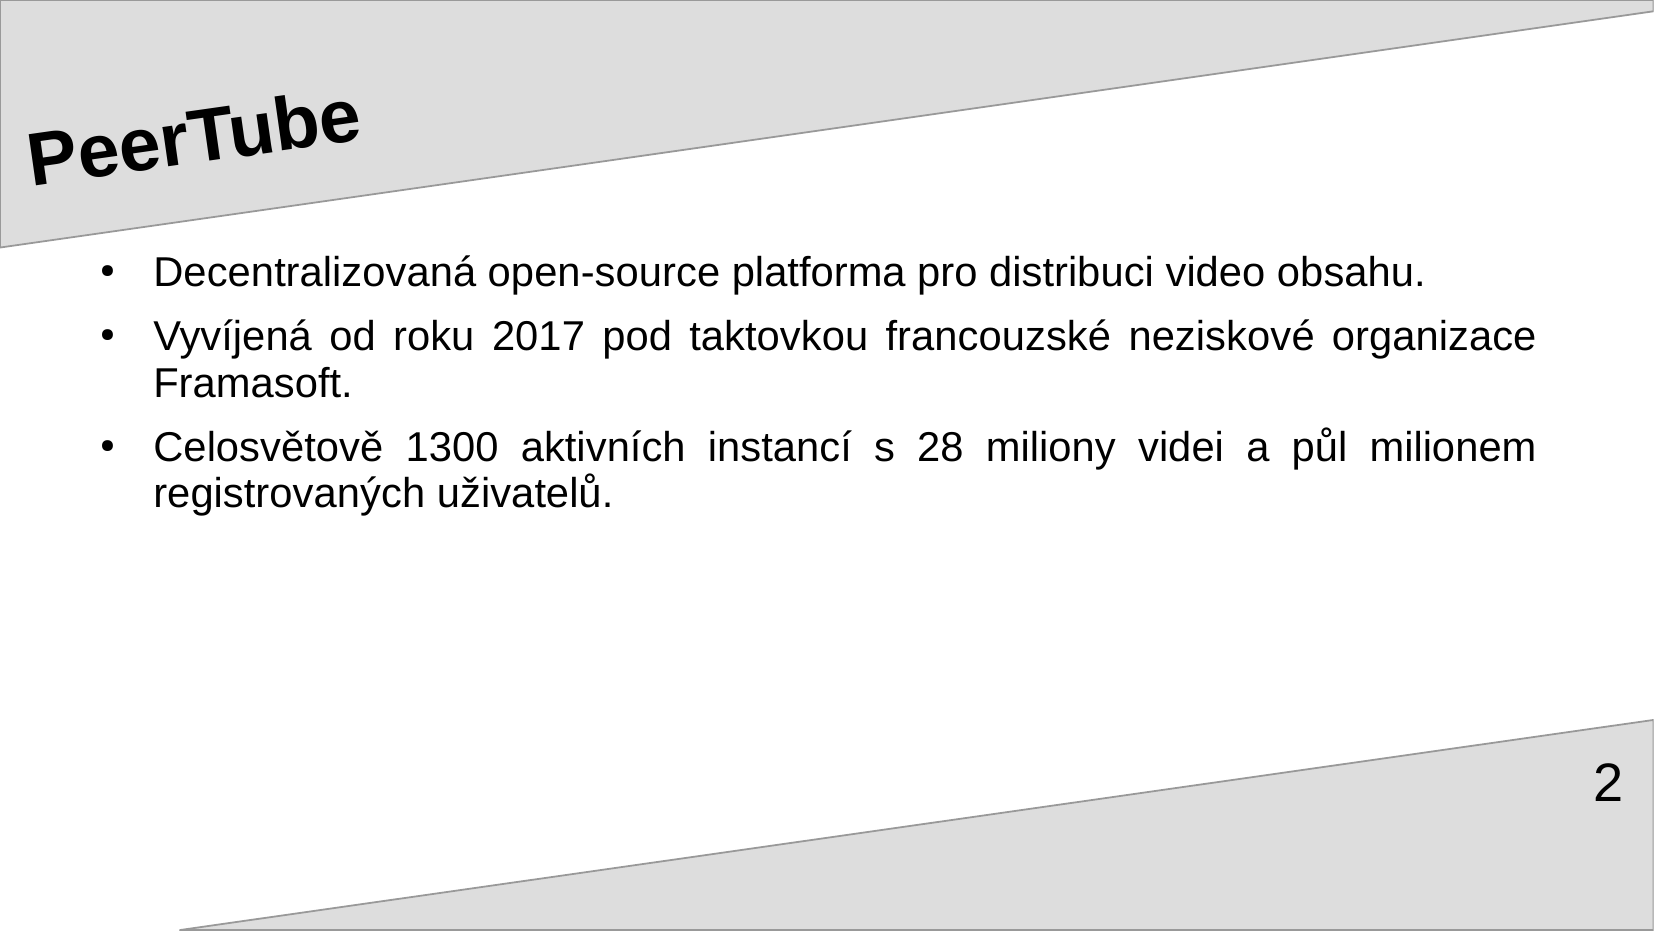

# PeerTube
Decentralizovaná open-source platforma pro distribuci video obsahu.
Vyvíjená od roku 2017 pod taktovkou francouzské neziskové organizace Framasoft.
Celosvětově 1300 aktivních instancí s 28 miliony videi a půl milionem registrovaných uživatelů.
2